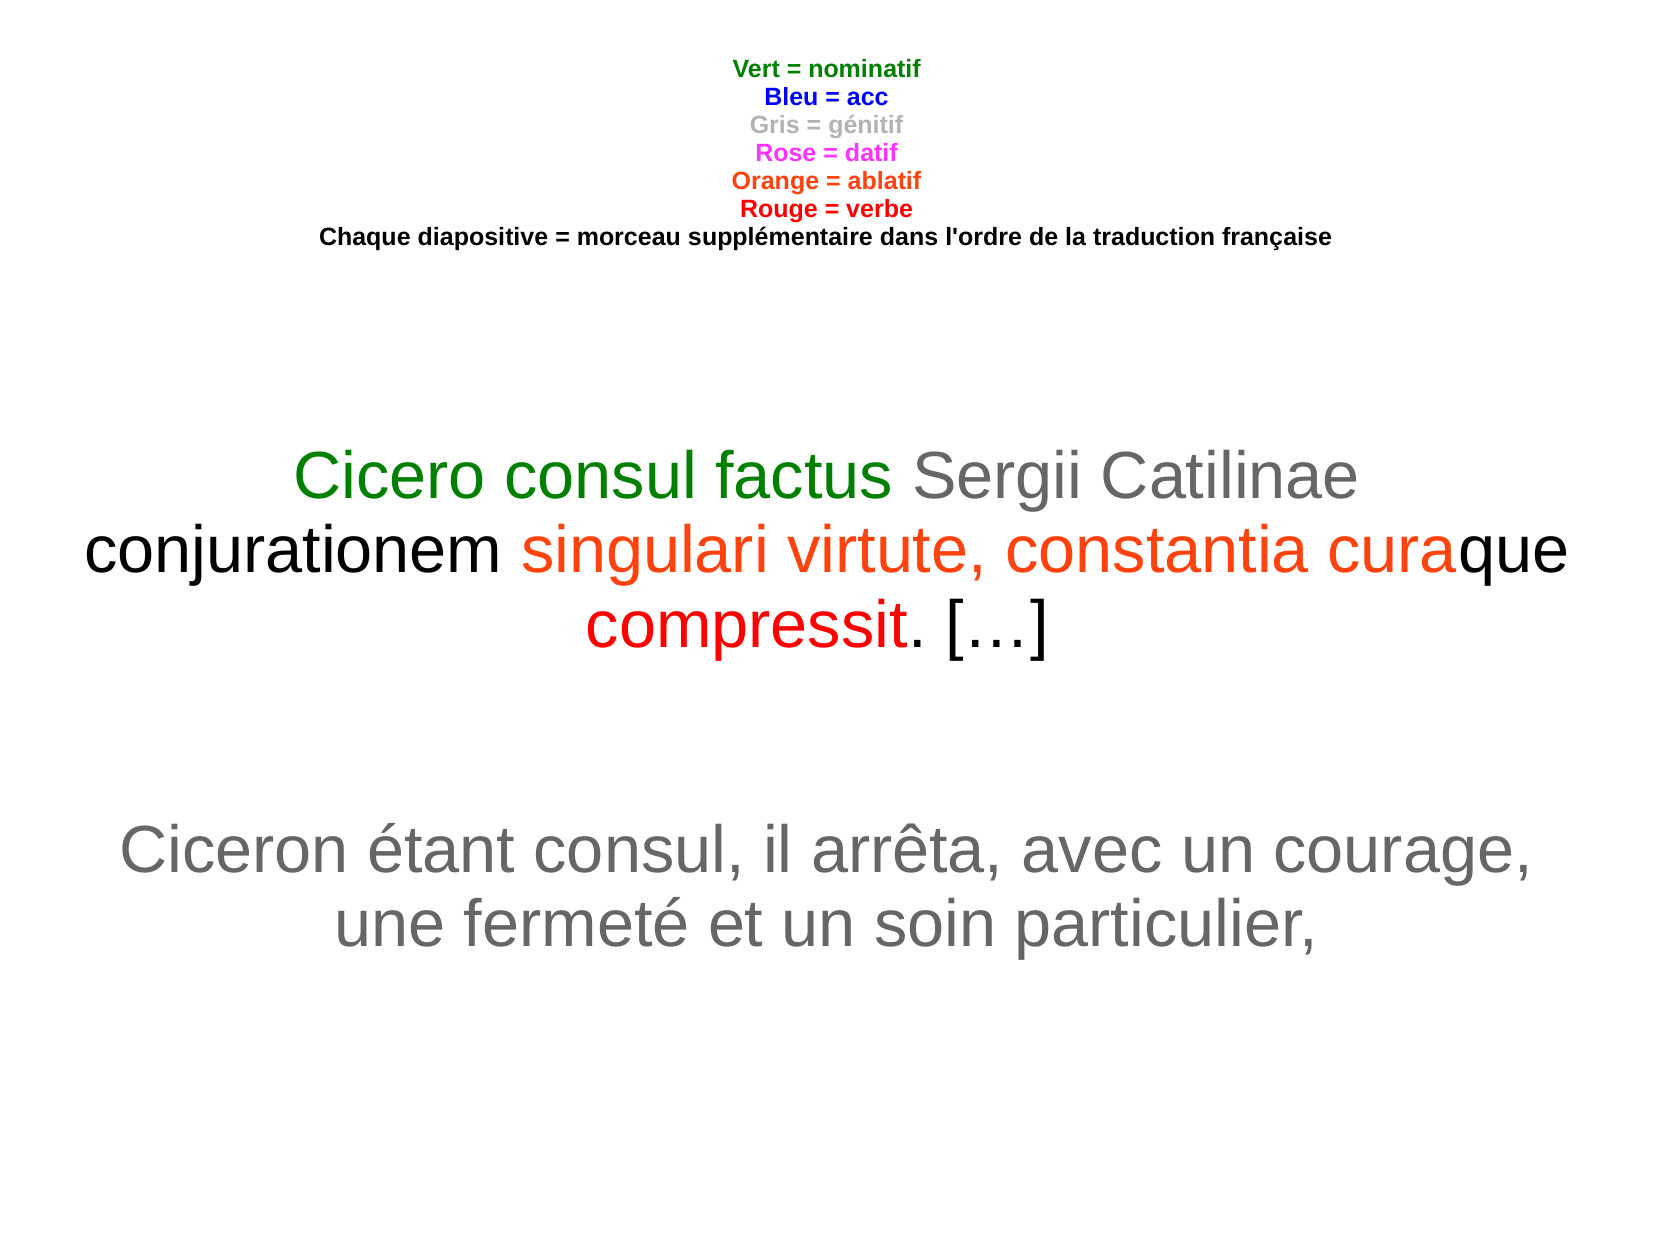

# Vert = nominatif Bleu = acc Gris = génitif Rose = datif Orange = ablatif Rouge = verbe Chaque diapositive = morceau supplémentaire dans l'ordre de la traduction française
Cicero consul factus Sergii Catilinae conjurationem singulari virtute, constantia curaque compressit. […]
Ciceron étant consul, il arrêta, avec un courage, une fermeté et un soin particulier,